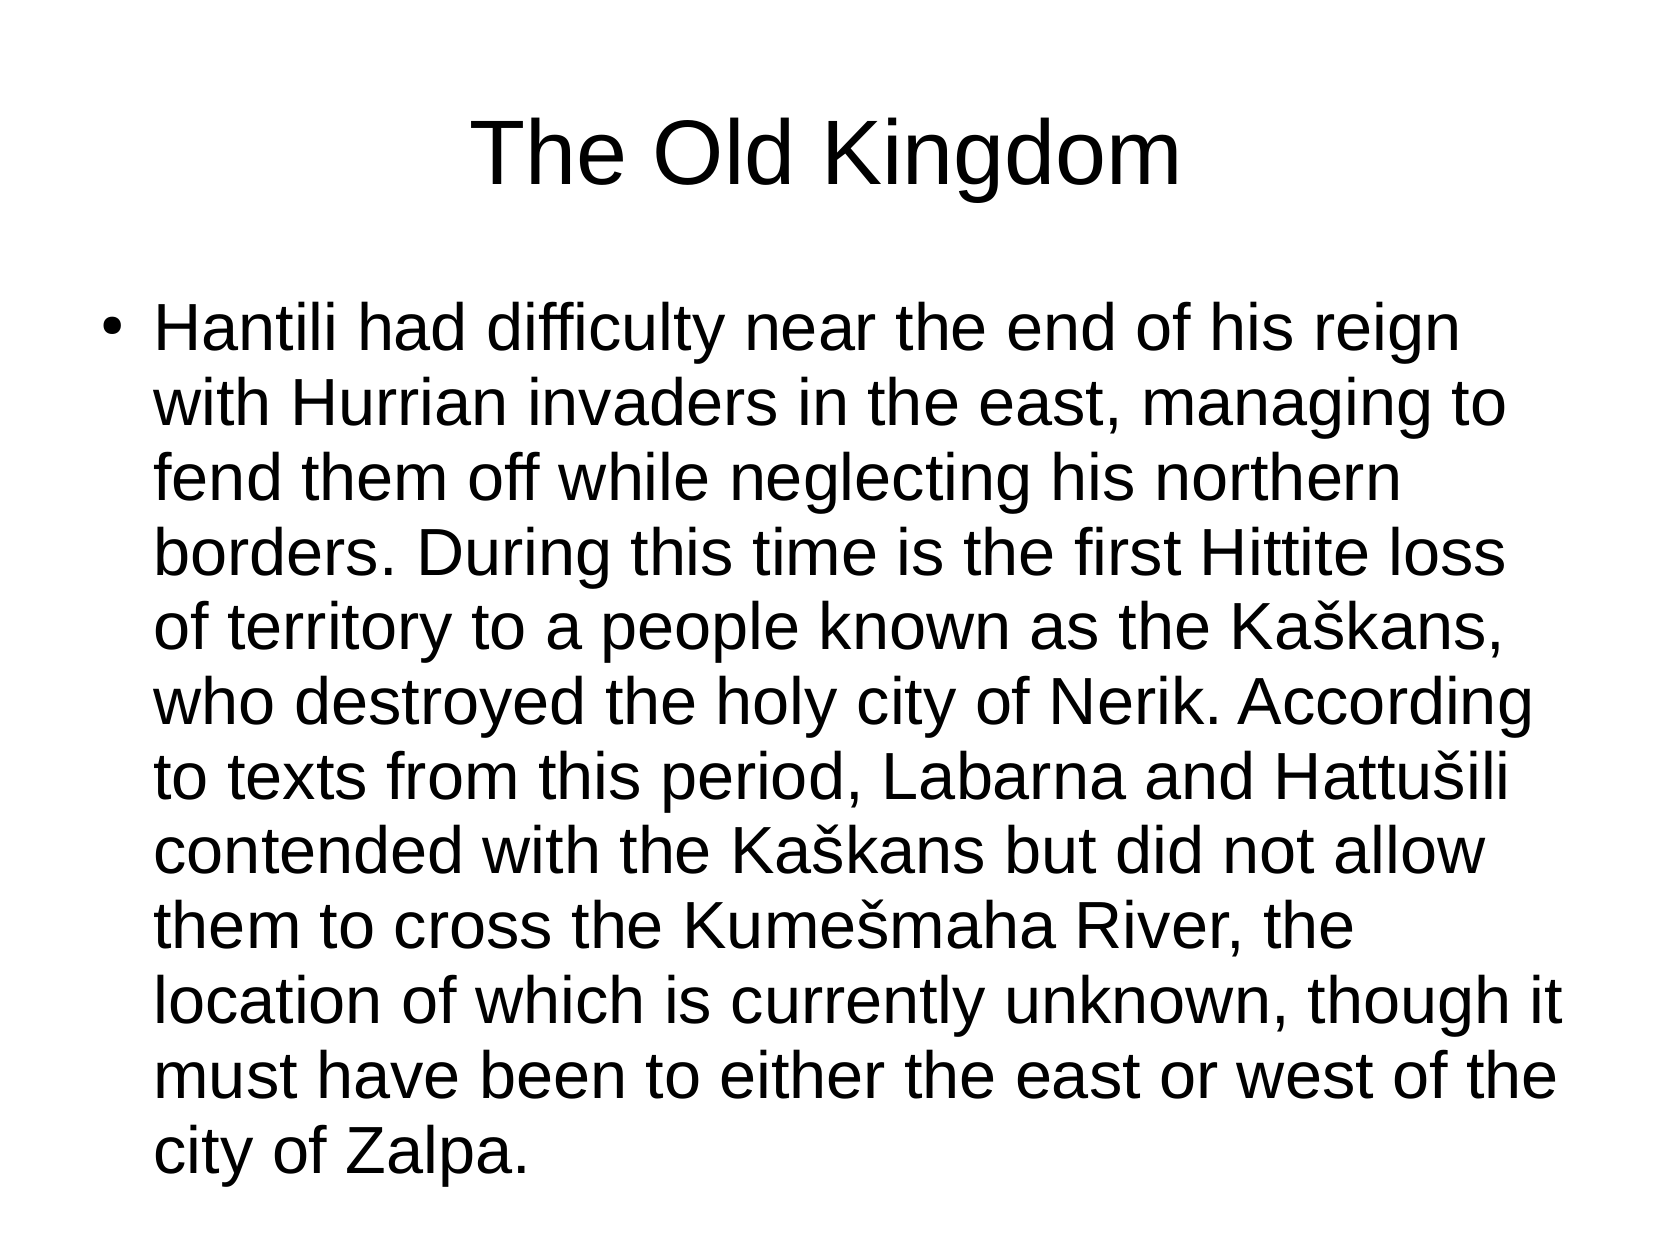

# The Old Kingdom
Hantili had difficulty near the end of his reign with Hurrian invaders in the east, managing to fend them off while neglecting his northern borders. During this time is the first Hittite loss of territory to a people known as the Kaškans, who destroyed the holy city of Nerik. According to texts from this period, Labarna and Hattušili contended with the Kaškans but did not allow them to cross the Kumešmaha River, the location of which is currently unknown, though it must have been to either the east or west of the city of Zalpa.